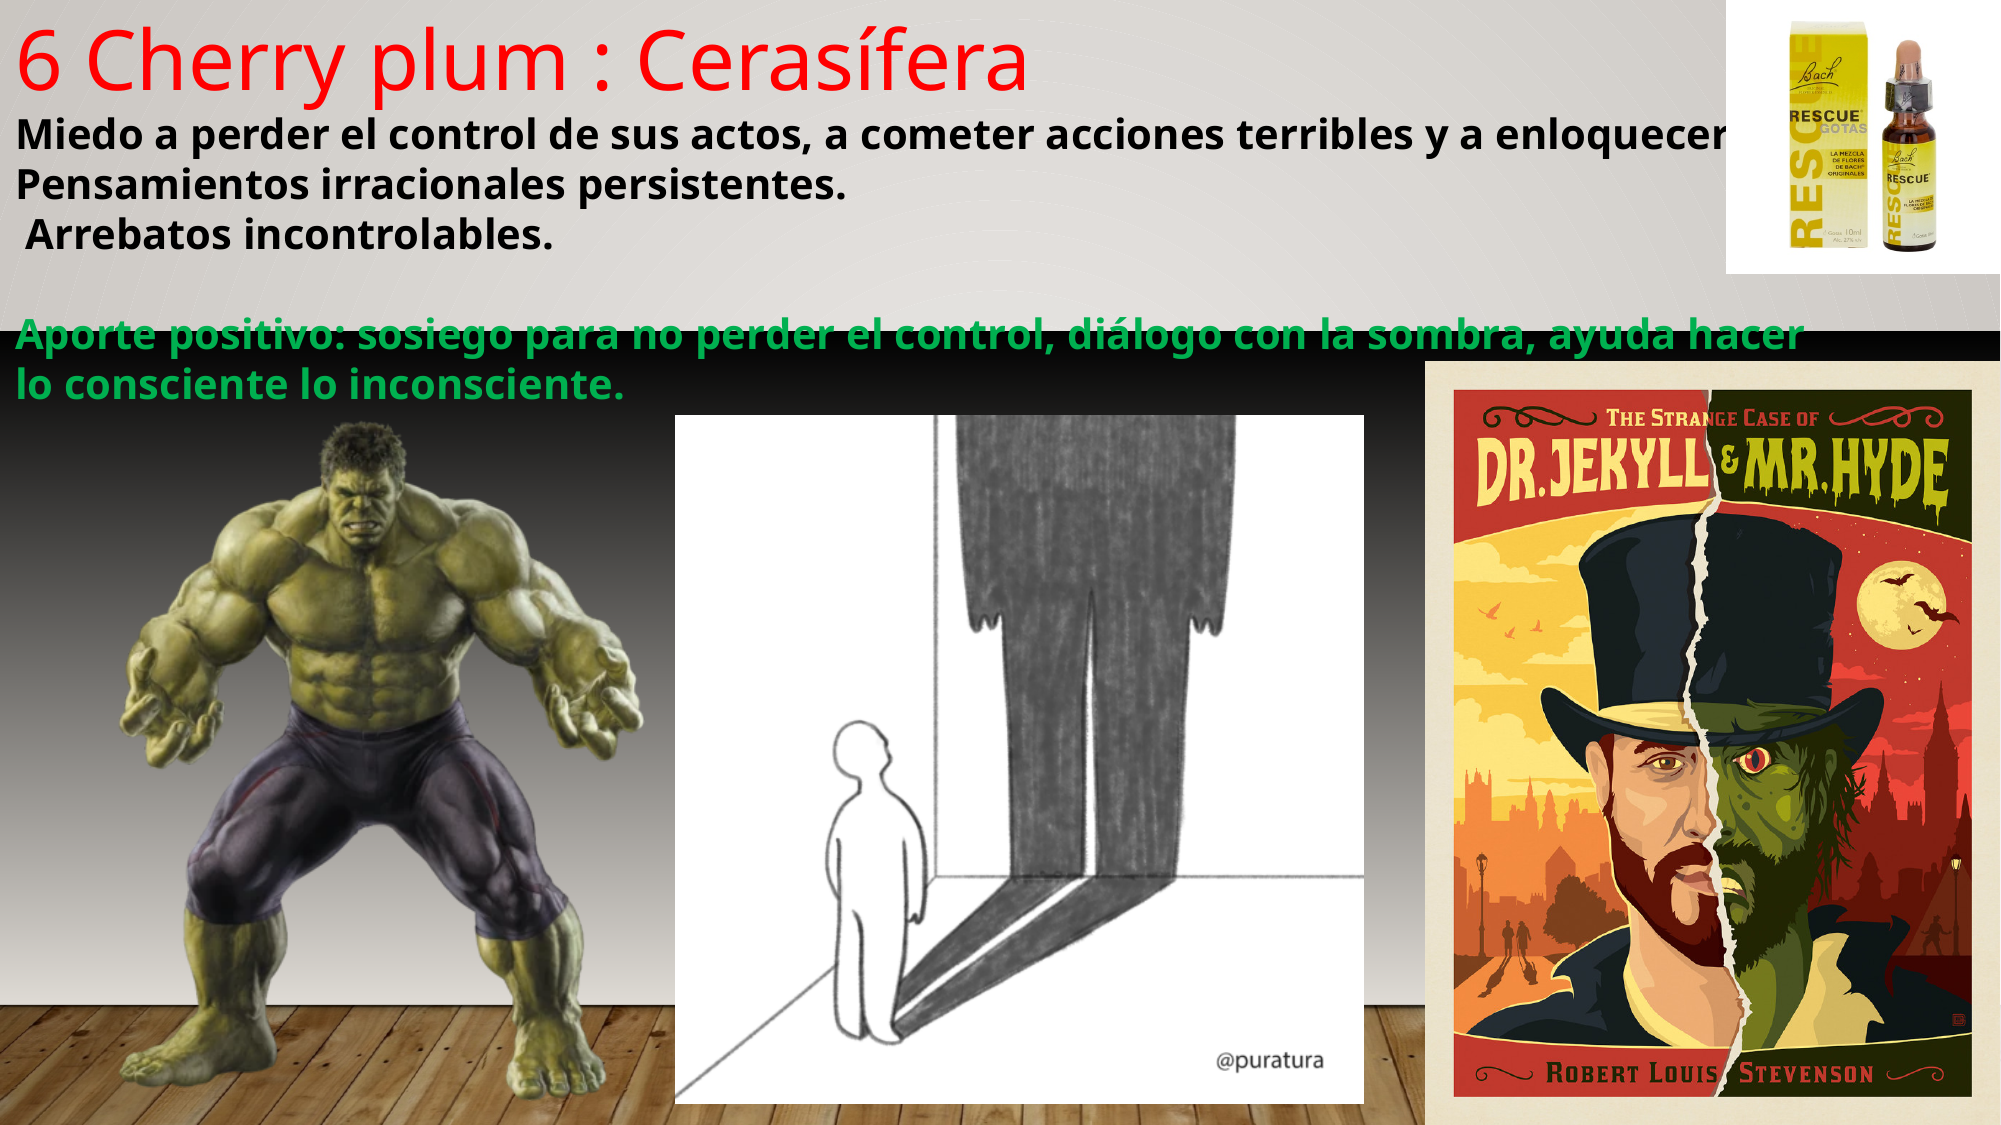

6 Cherry plum : Cerasífera
Miedo a perder el control de sus actos, a cometer acciones terribles y a enloquecer.
Pensamientos irracionales persistentes.
 Arrebatos incontrolables.
Aporte positivo: sosiego para no perder el control, diálogo con la sombra, ayuda hacer lo consciente lo inconsciente.